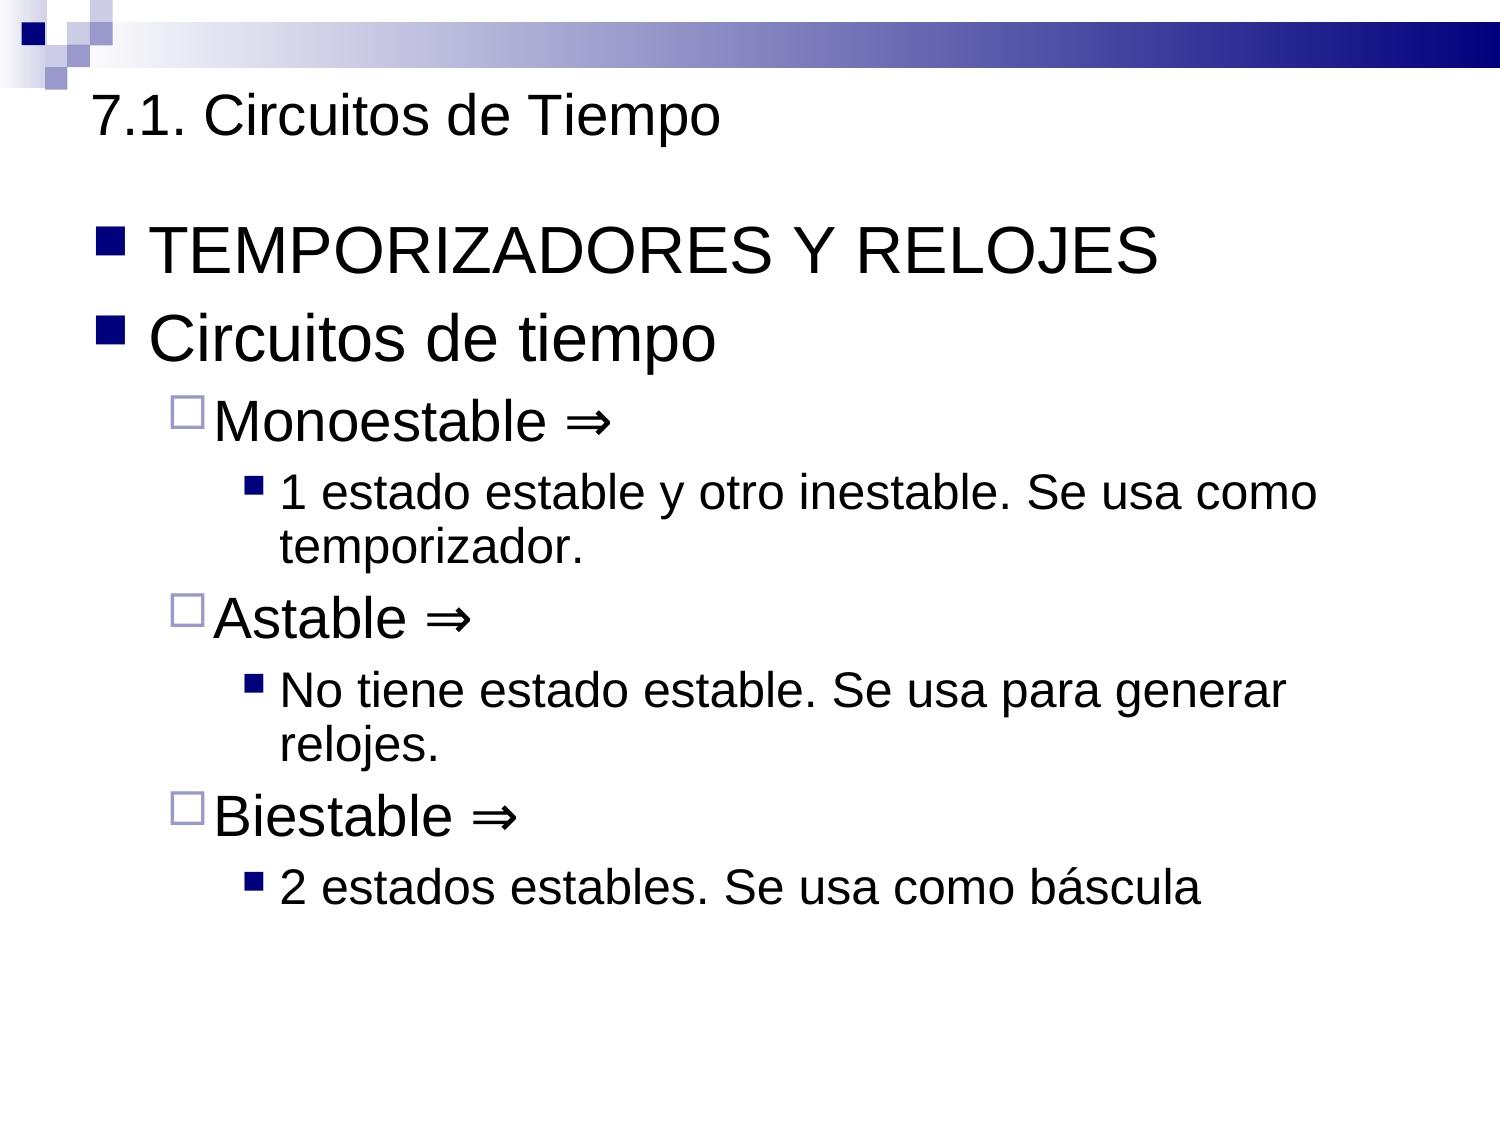

# 7.1. Circuitos de Tiempo
TEMPORIZADORES Y RELOJES
Circuitos de tiempo
Monoestable ⇒
1 estado estable y otro inestable. Se usa como temporizador.
Astable ⇒
No tiene estado estable. Se usa para generar relojes.
Biestable ⇒
2 estados estables. Se usa como báscula